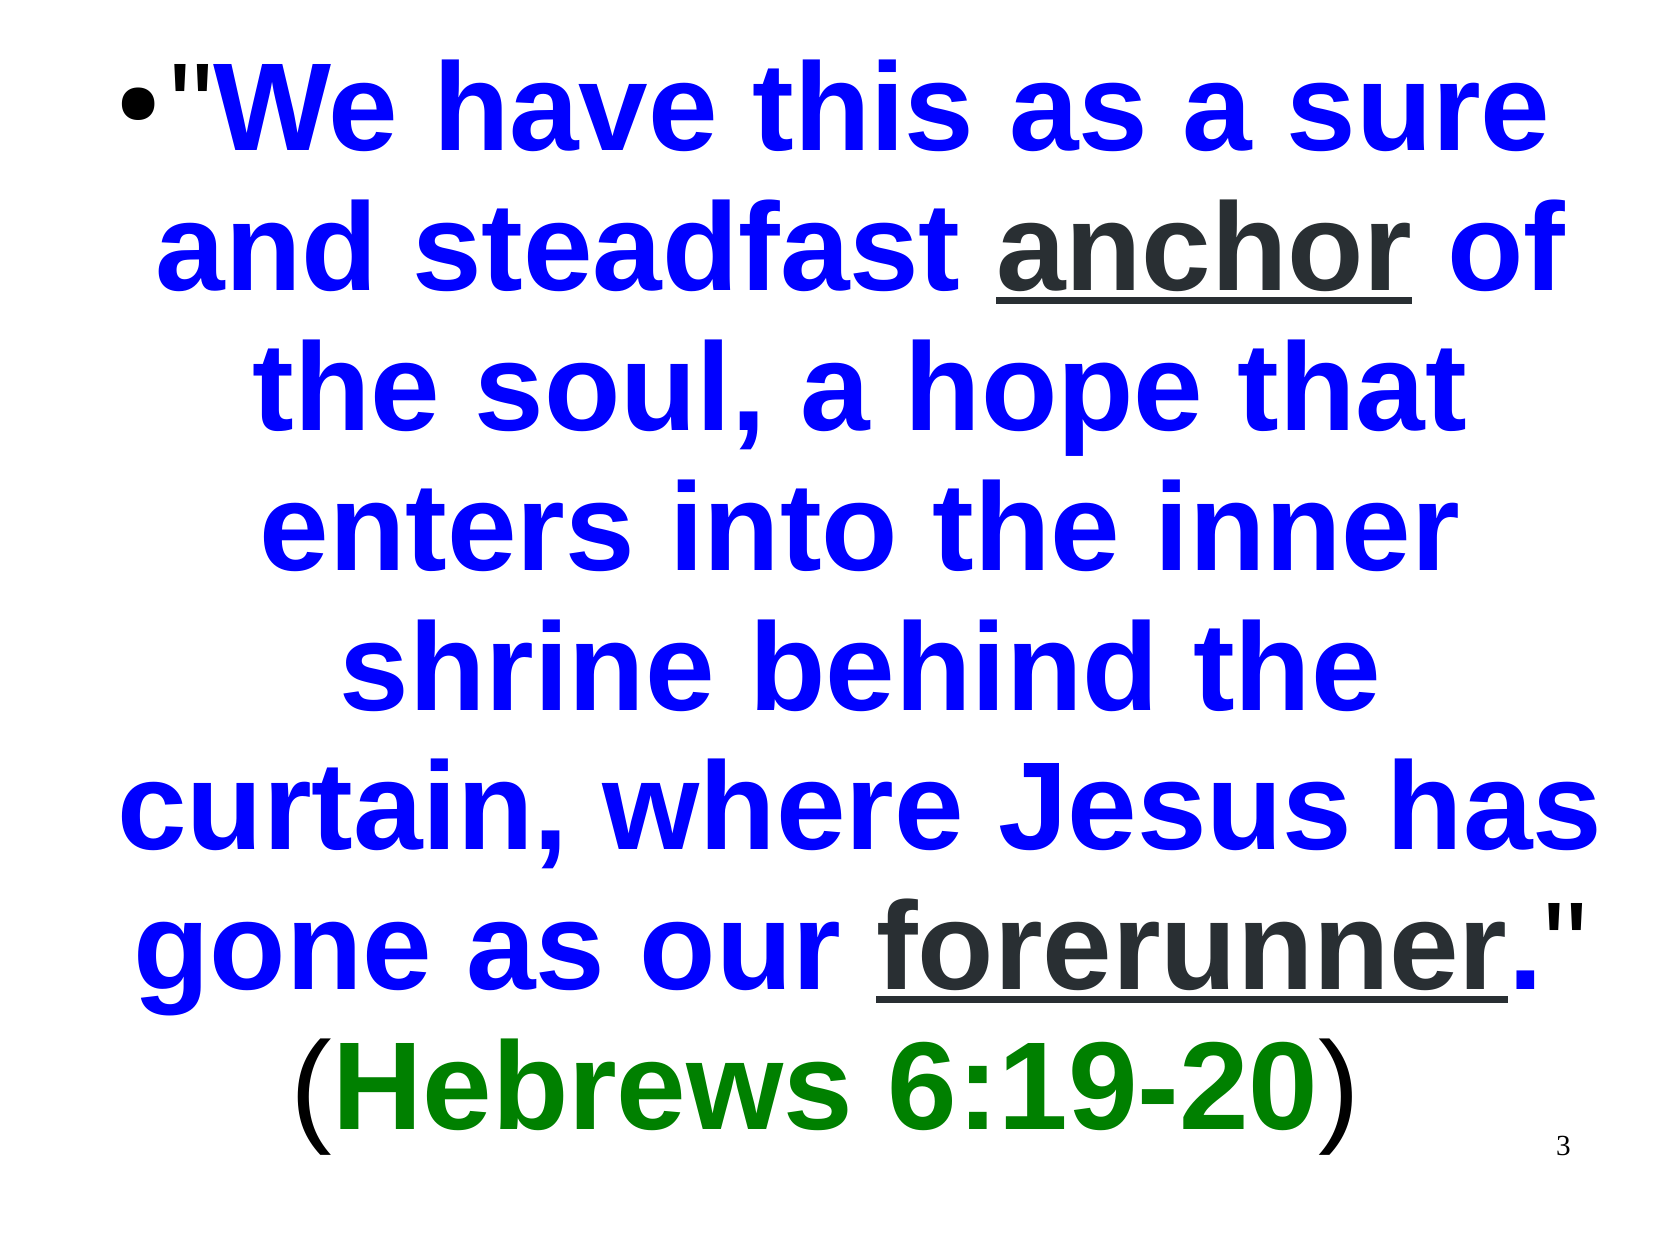

# "We have this as a sure and steadfast anchor of the soul, a hope that enters into the inner shrine behind the curtain, where Jesus has gone as our forerunner." (Hebrews 6:19-20)
3